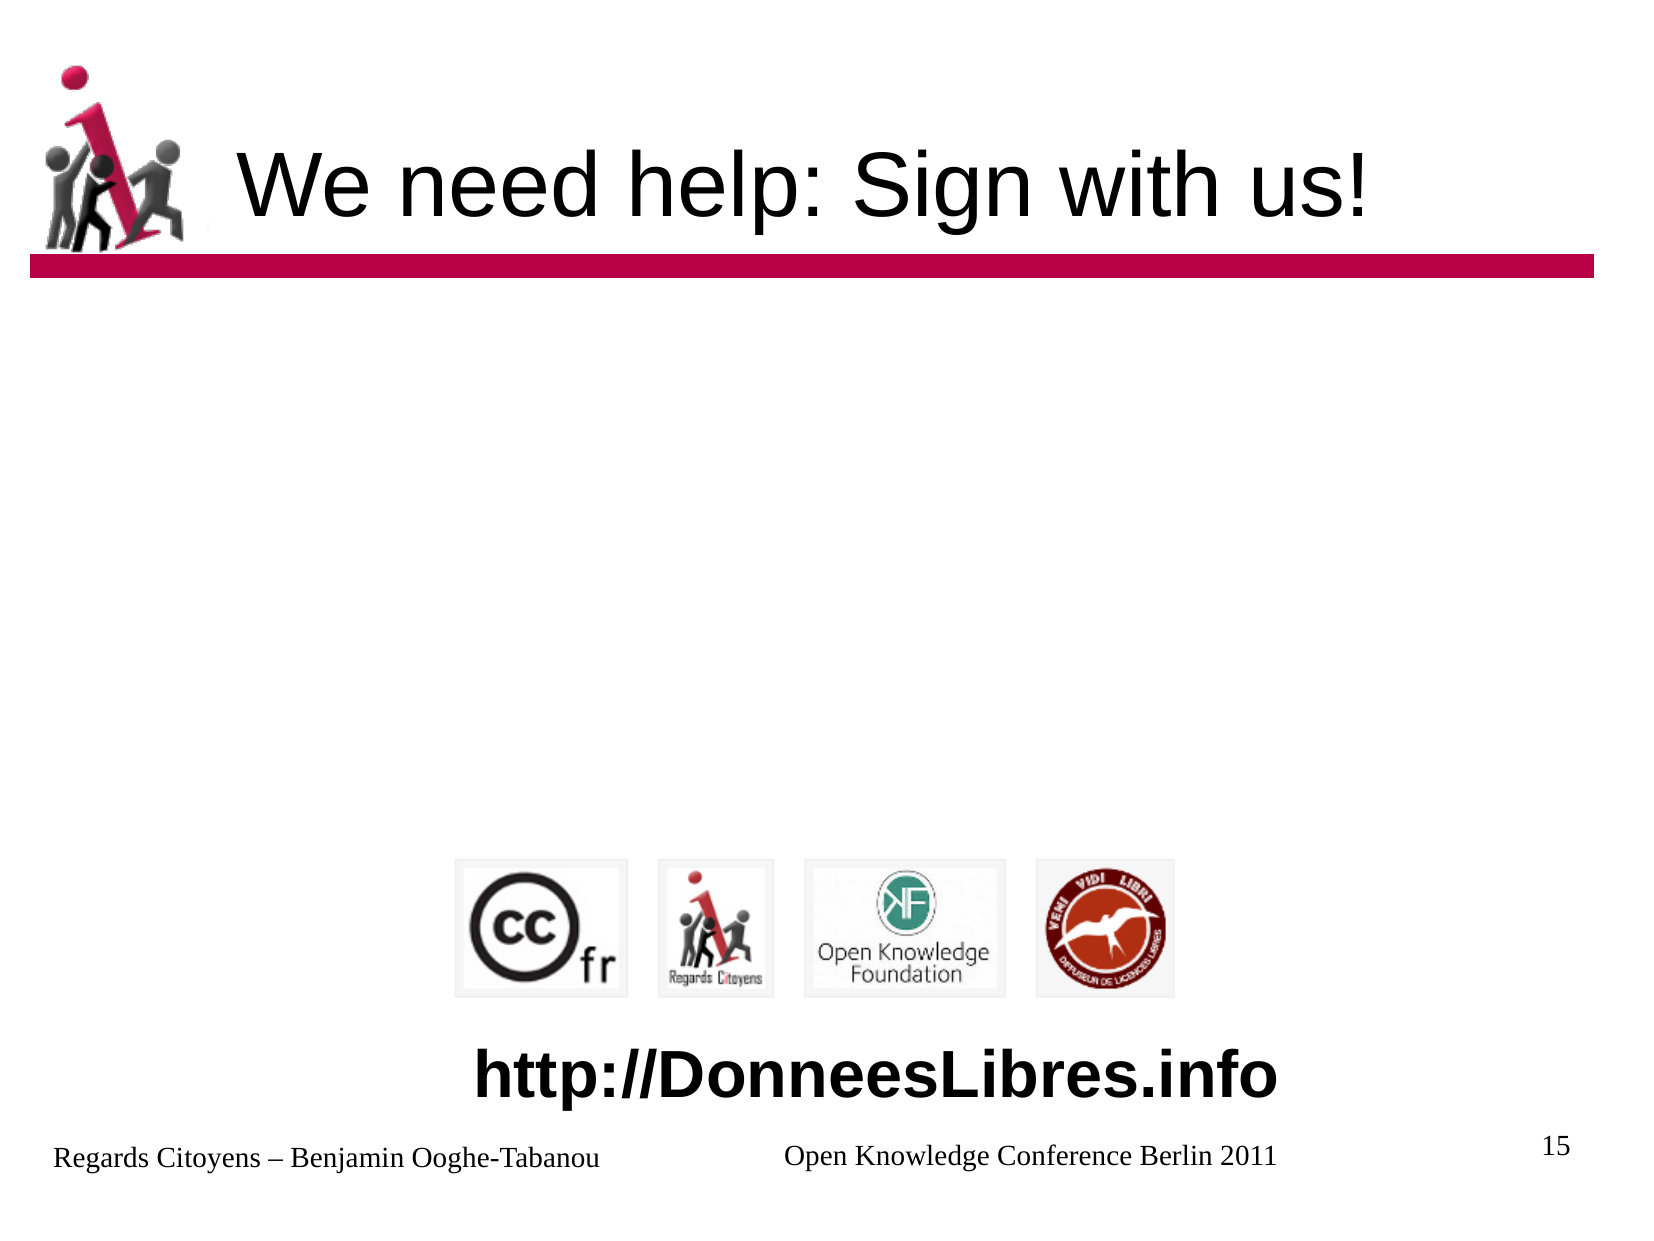

# We need help: Sign with us!
http://DonneesLibres.info
15
Benjamin Ooghe-Tabanou - Open Knowledge Conference Berlin 2011